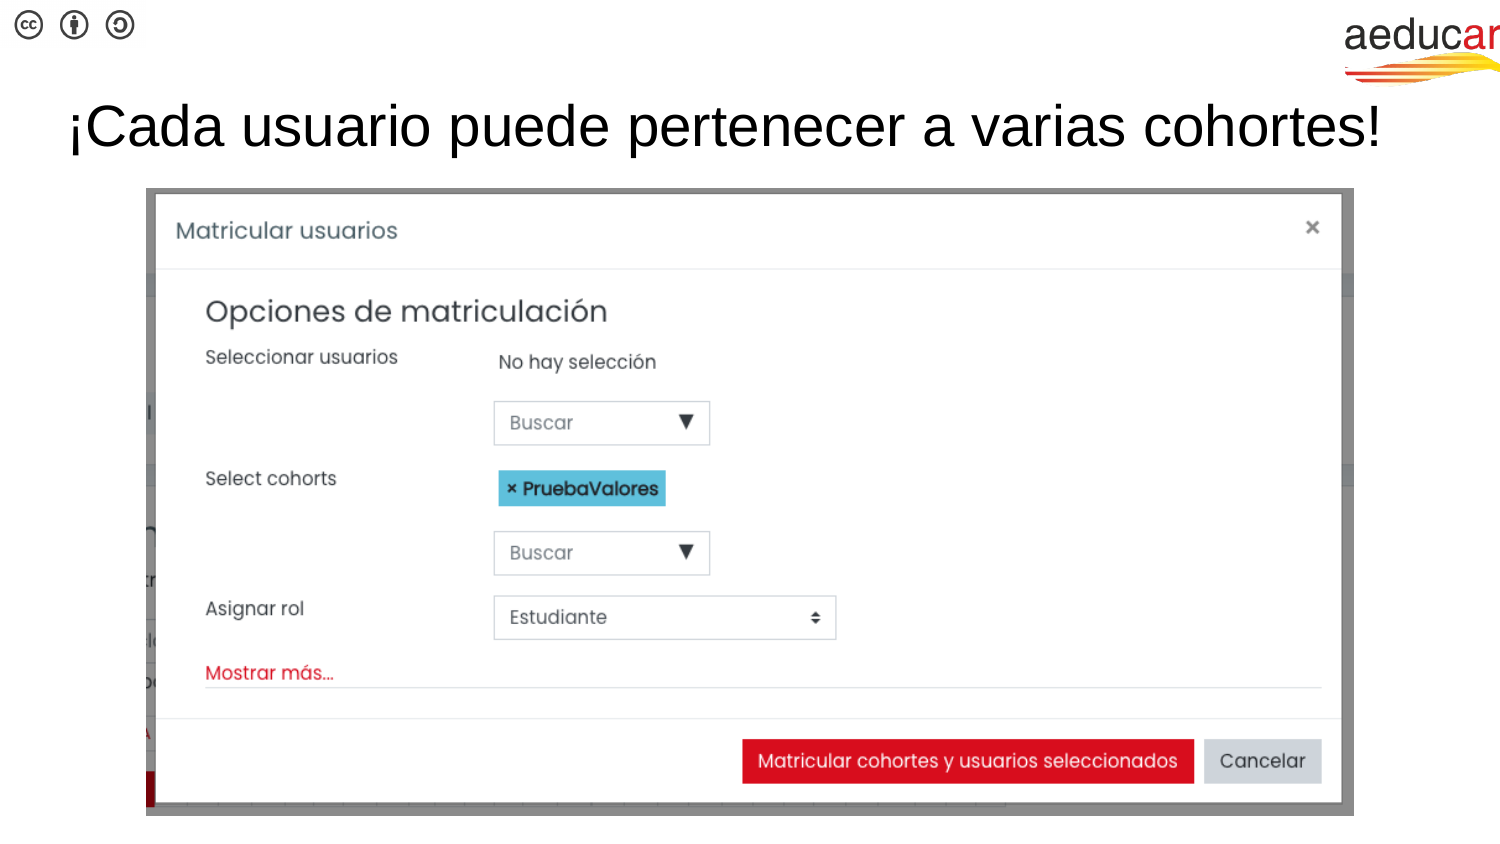

# ¡Cada usuario puede pertenecer a varias cohortes!